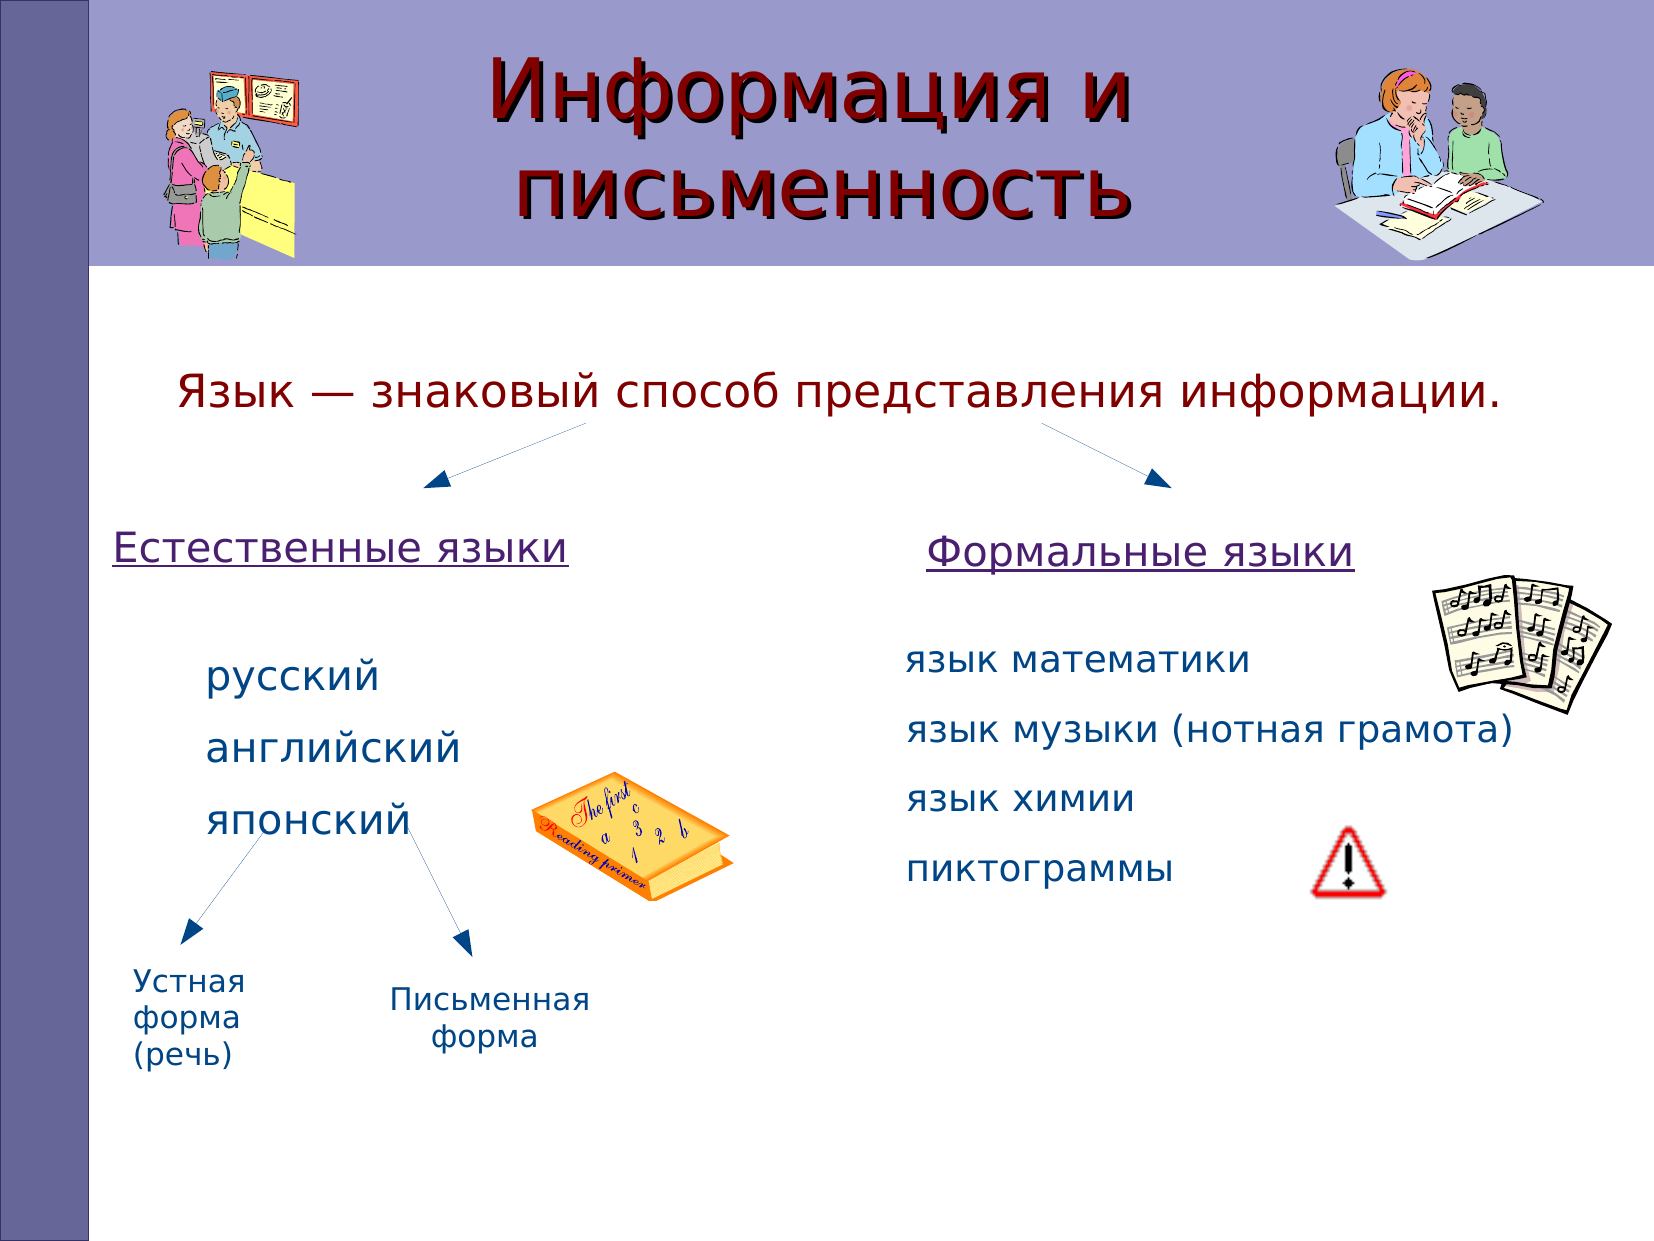

Информация и
письменность
Язык — знаковый способ представления информации.
Естественные языки
Формальные языки
 русский
 английский
 японский
 язык математики
 язык музыки (нотная грамота)
 язык химии
 пиктограммы
Устная форма (речь)
Письменная форма